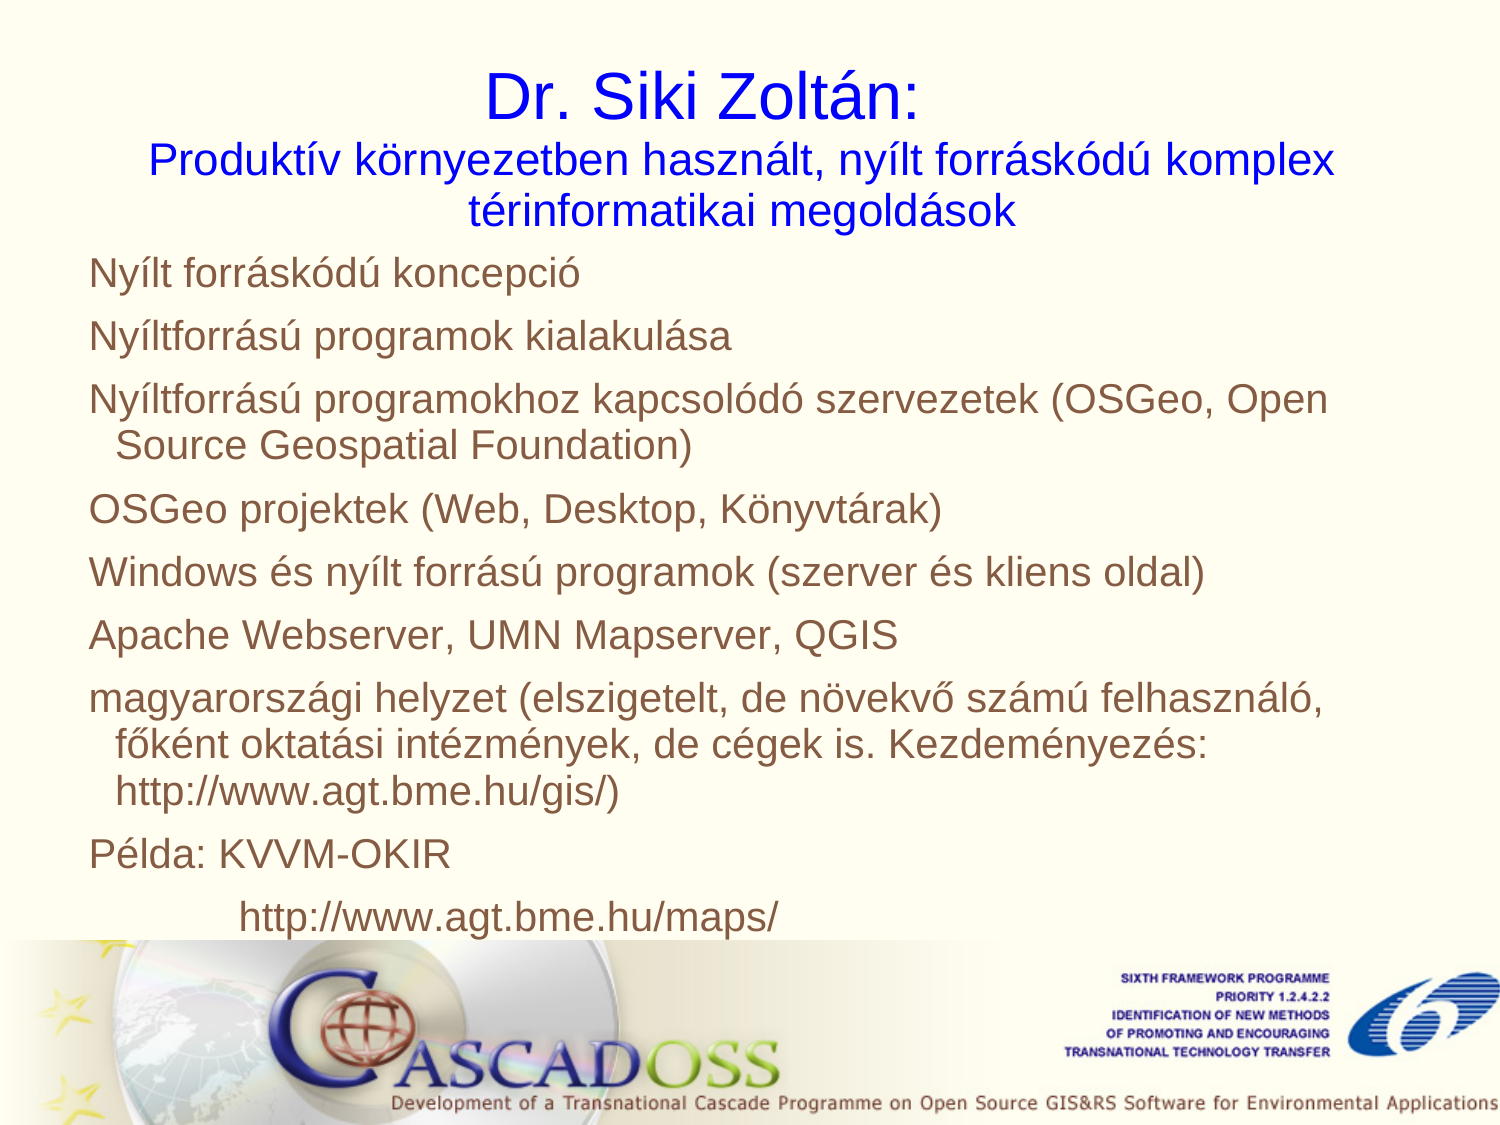

# Dr. Siki Zoltán: Produktív környezetben használt, nyílt forráskódú komplex térinformatikai megoldások
Nyílt forráskódú koncepció
Nyíltforrású programok kialakulása
Nyíltforrású programokhoz kapcsolódó szervezetek (OSGeo, Open Source Geospatial Foundation)
OSGeo projektek (Web, Desktop, Könyvtárak)
Windows és nyílt forrású programok (szerver és kliens oldal)
Apache Webserver, UMN Mapserver, QGIS
magyarországi helyzet (elszigetelt, de növekvő számú felhasználó, főként oktatási intézmények, de cégek is. Kezdeményezés: http://www.agt.bme.hu/gis/)
Példa: KVVM-OKIR
http://www.agt.bme.hu/maps/